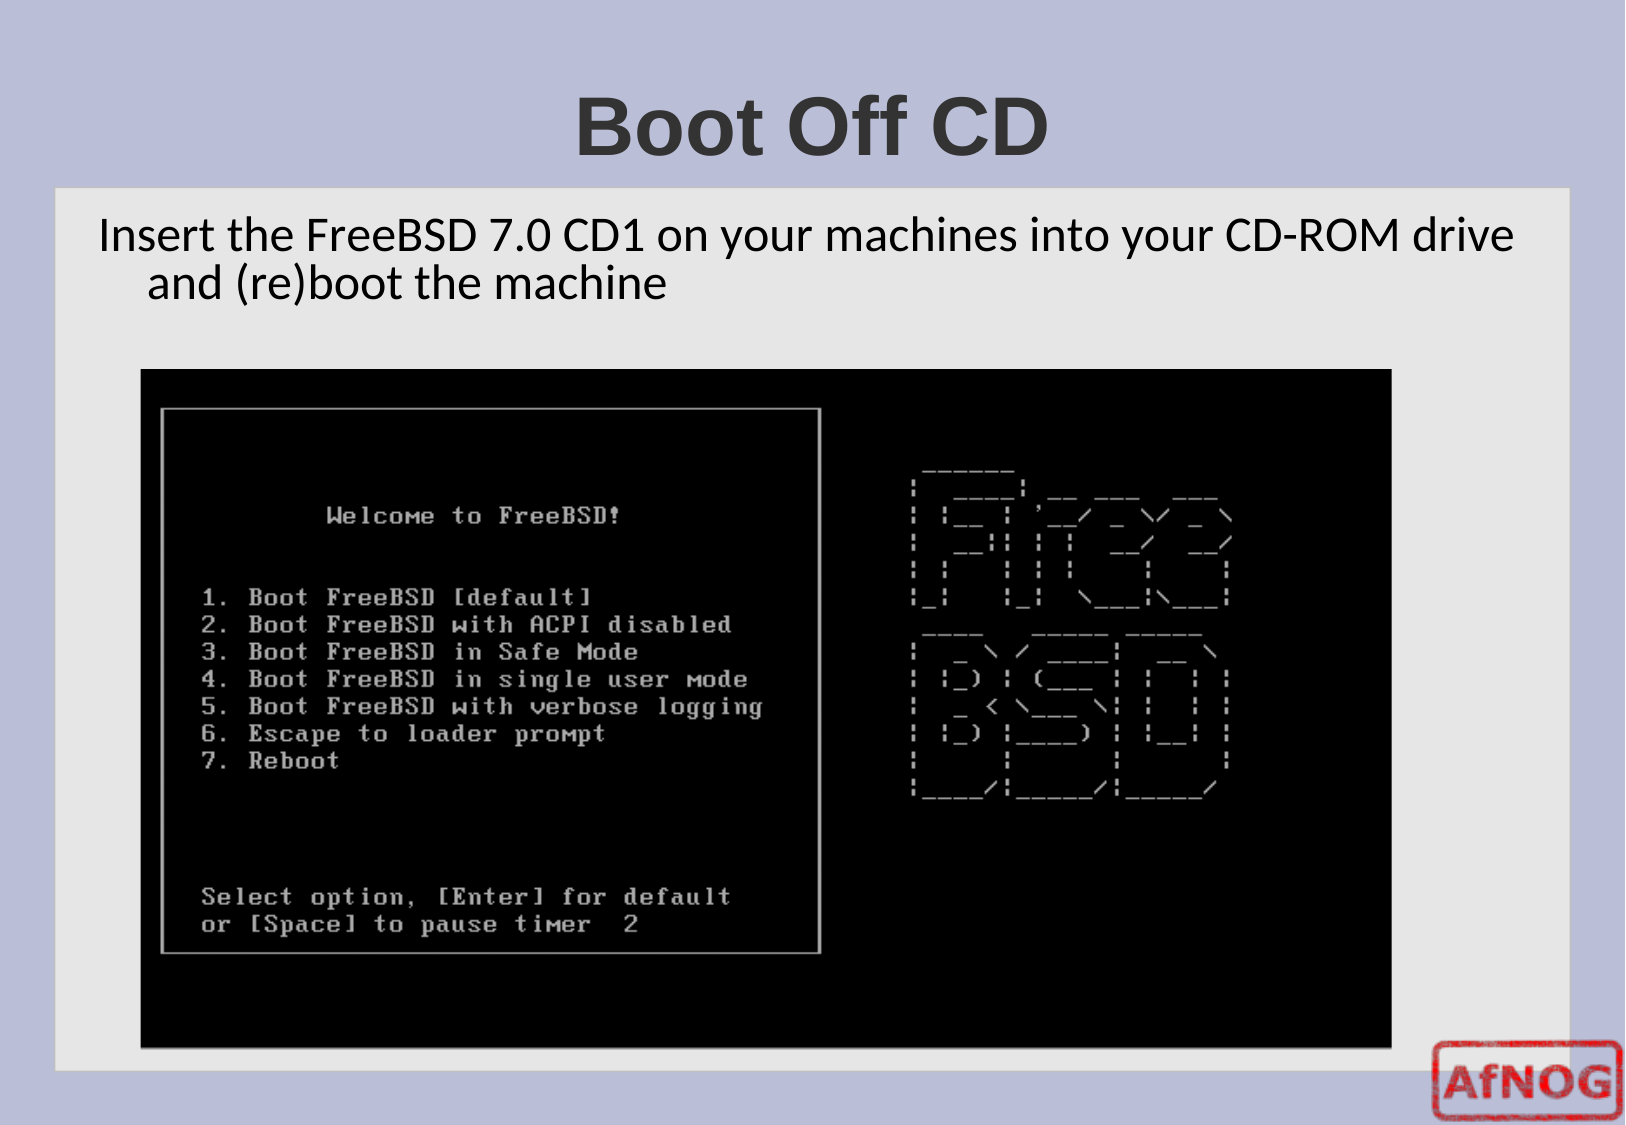

# Boot Off CD
Insert the FreeBSD 7.0 CD1 on your machines into your CD-ROM drive and (re)boot the machine